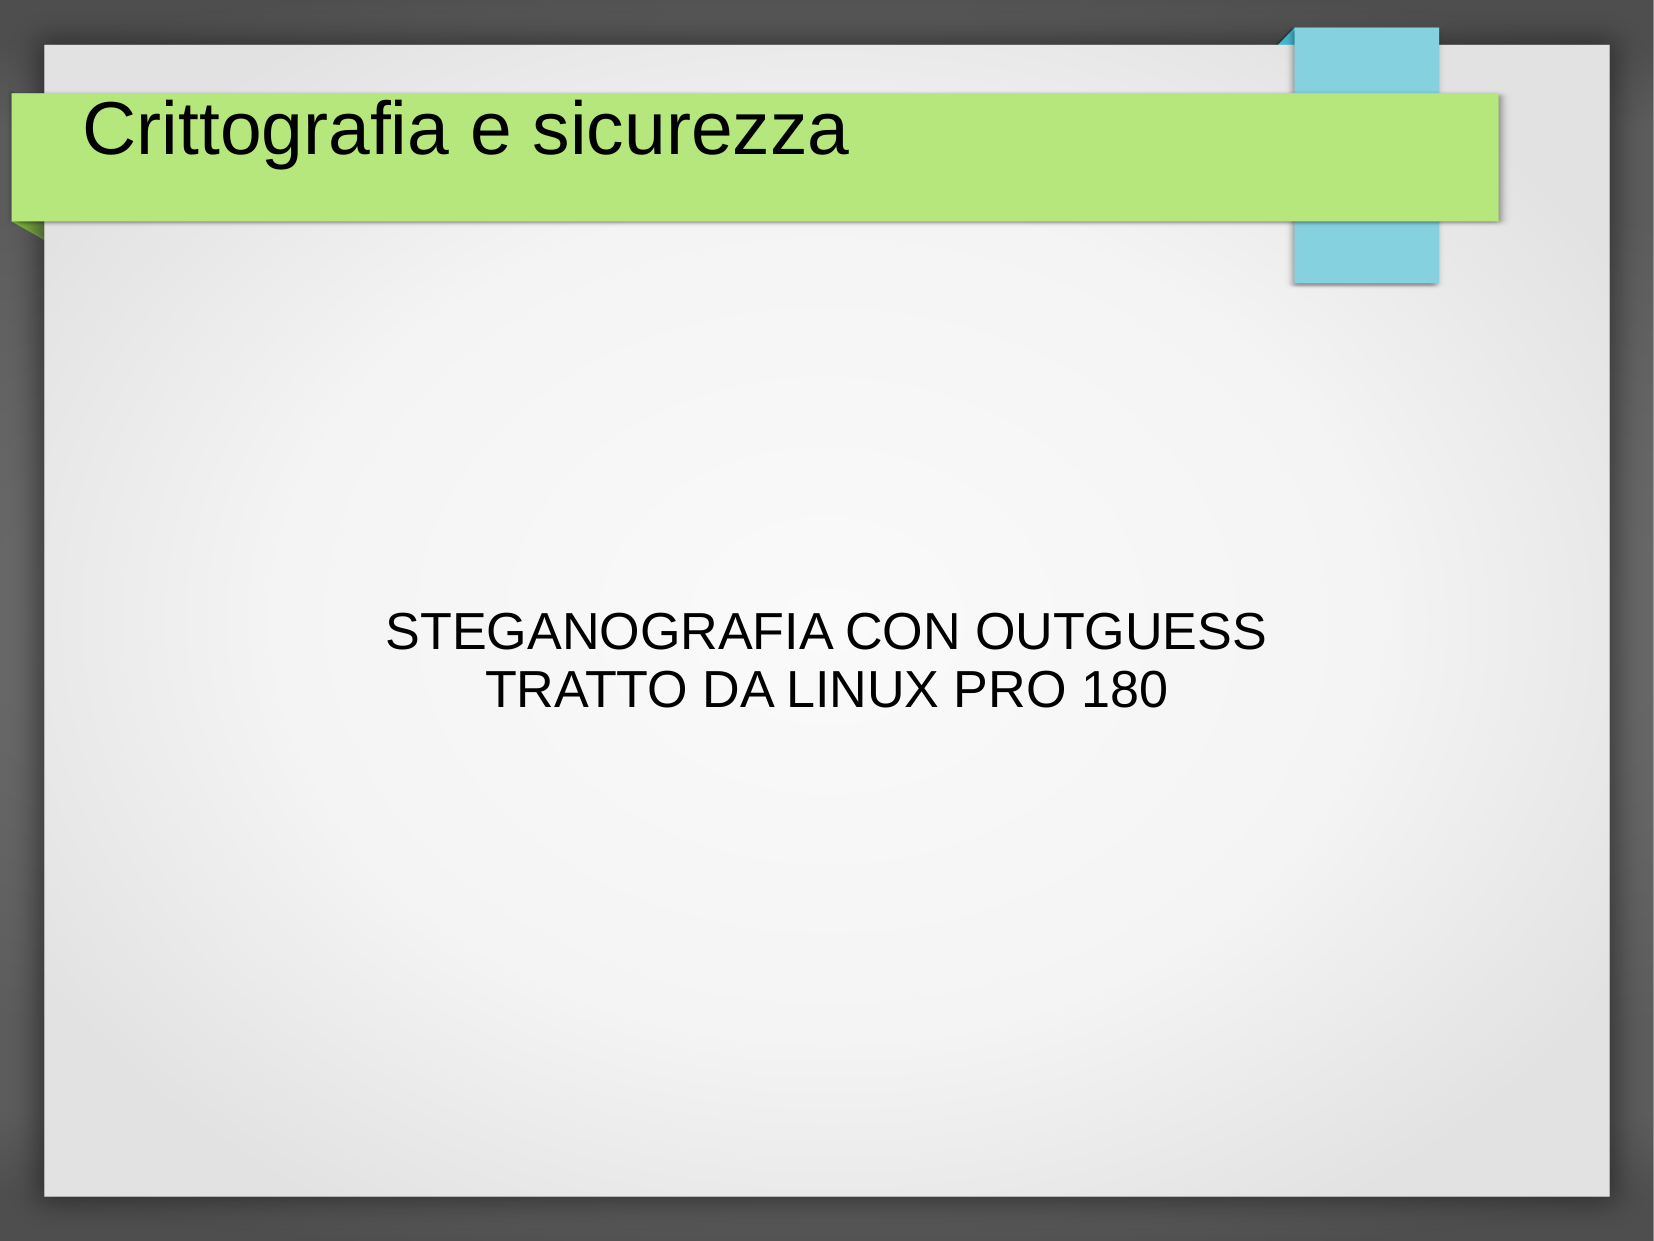

# Crittografia e sicurezza
STEGANOGRAFIA CON OUTGUESS
TRATTO DA LINUX PRO 180